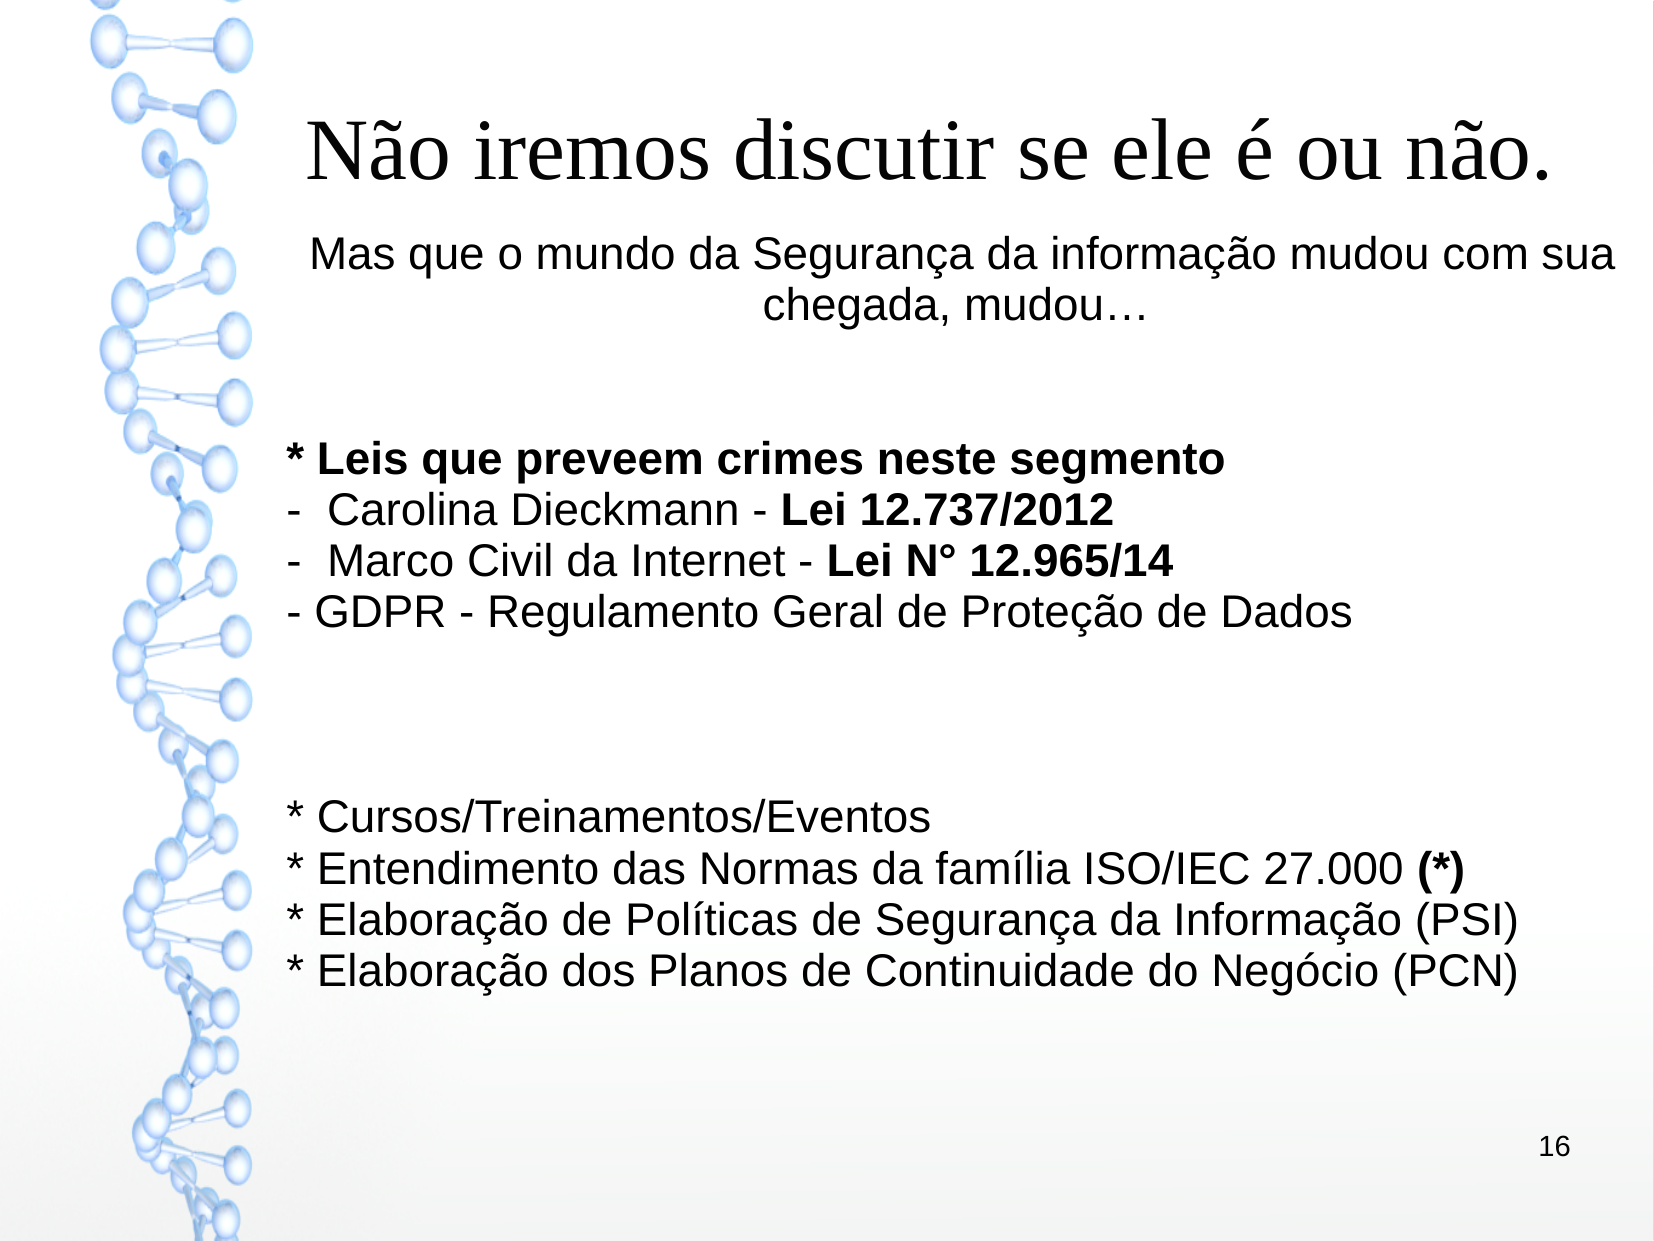

# Não iremos discutir se ele é ou não.
Mas que o mundo da Segurança da informação mudou com sua chegada, mudou…
* Leis que preveem crimes neste segmento
- Carolina Dieckmann - Lei 12.737/2012
- Marco Civil da Internet - Lei N° 12.965/14
- GDPR - Regulamento Geral de Proteção de Dados
* Cursos/Treinamentos/Eventos
* Entendimento das Normas da família ISO/IEC 27.000 (*)
* Elaboração de Políticas de Segurança da Informação (PSI)
* Elaboração dos Planos de Continuidade do Negócio (PCN)
16